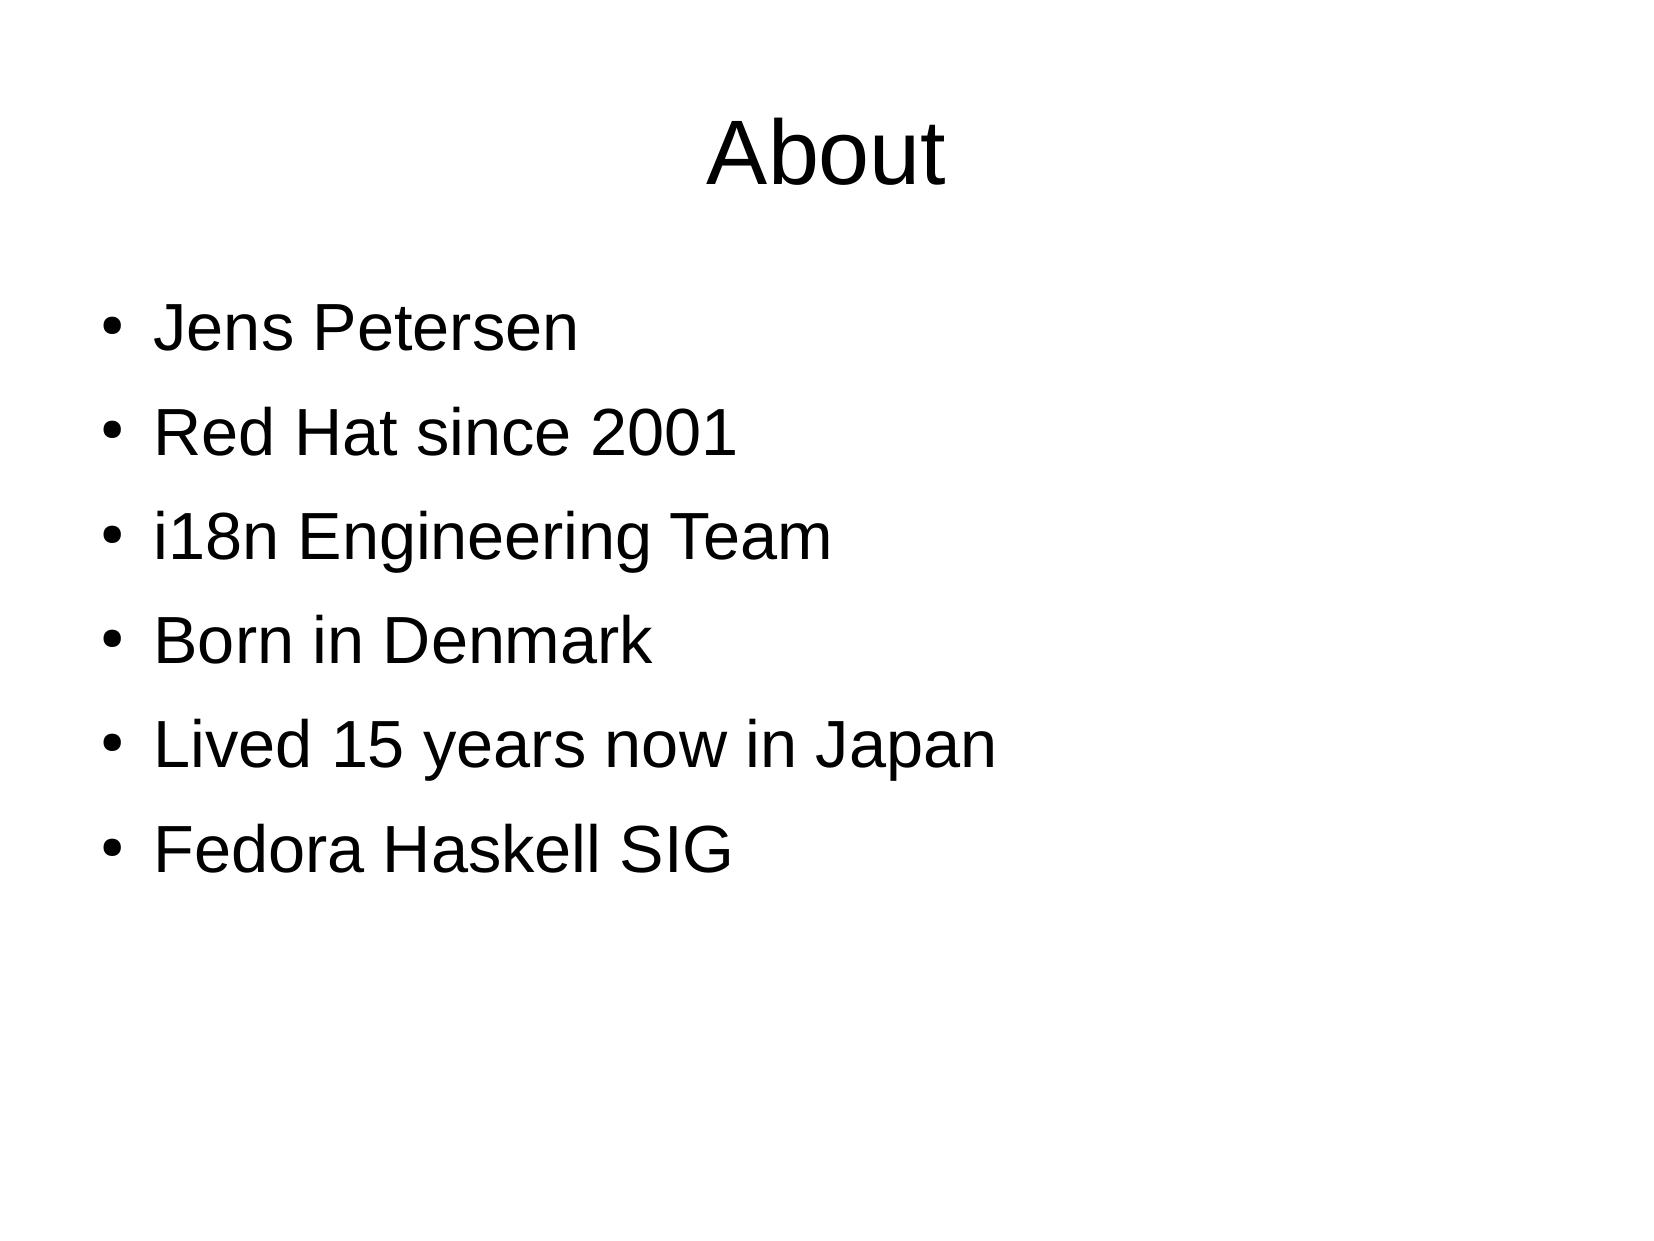

# About
Jens Petersen
Red Hat since 2001
i18n Engineering Team
Born in Denmark
Lived 15 years now in Japan
Fedora Haskell SIG